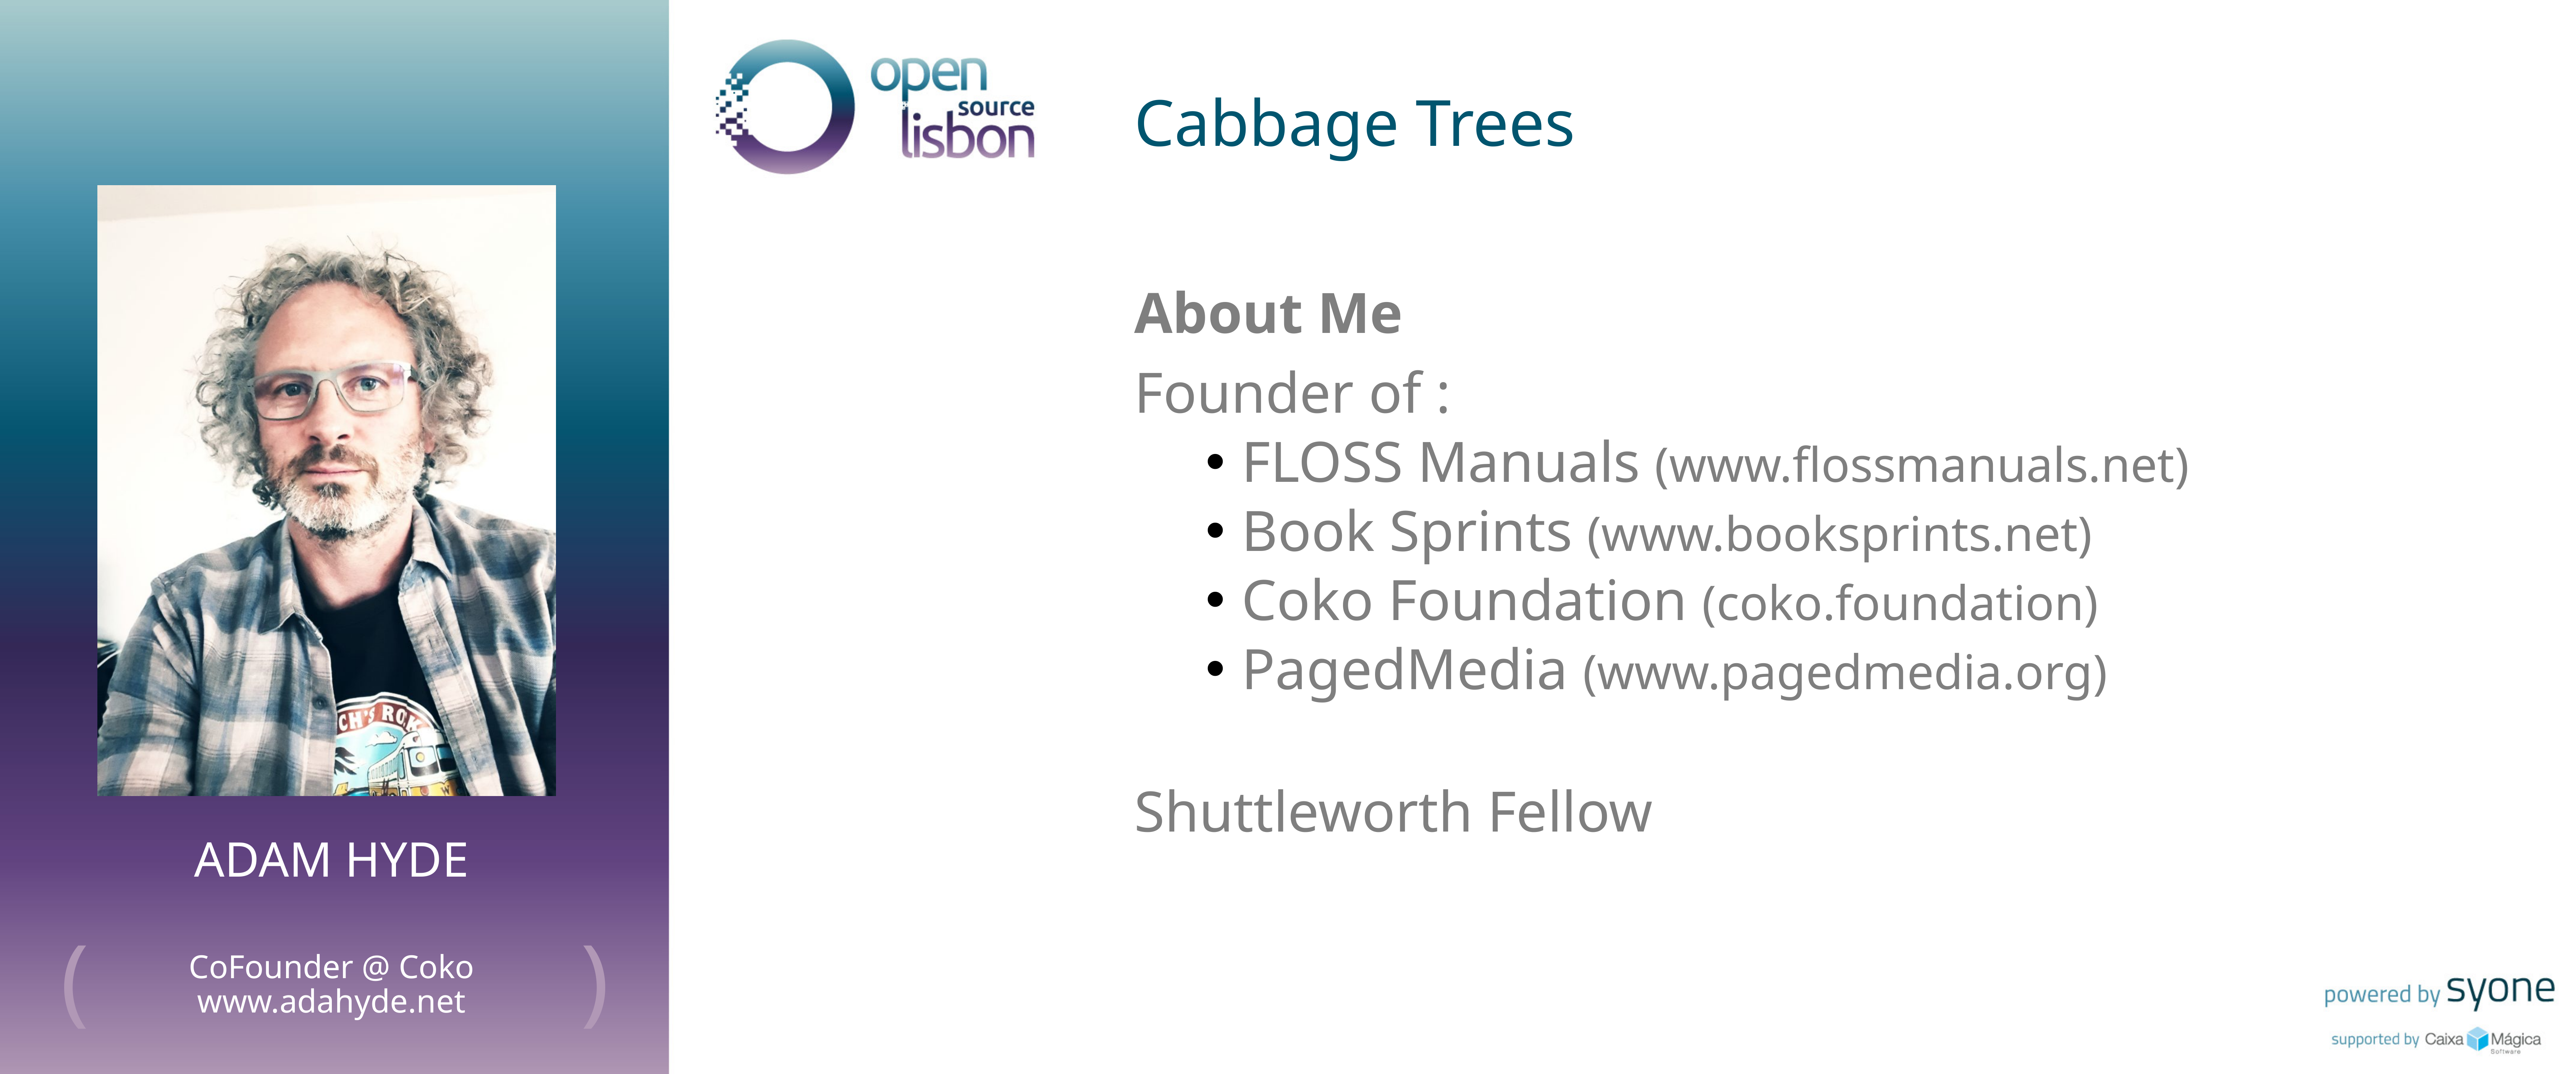

# Cabbage Trees
About Me
Founder of :
FLOSS Manuals (www.flossmanuals.net)
Book Sprints (www.booksprints.net)
Coko Foundation (coko.foundation)
PagedMedia (www.pagedmedia.org)
Shuttleworth Fellow